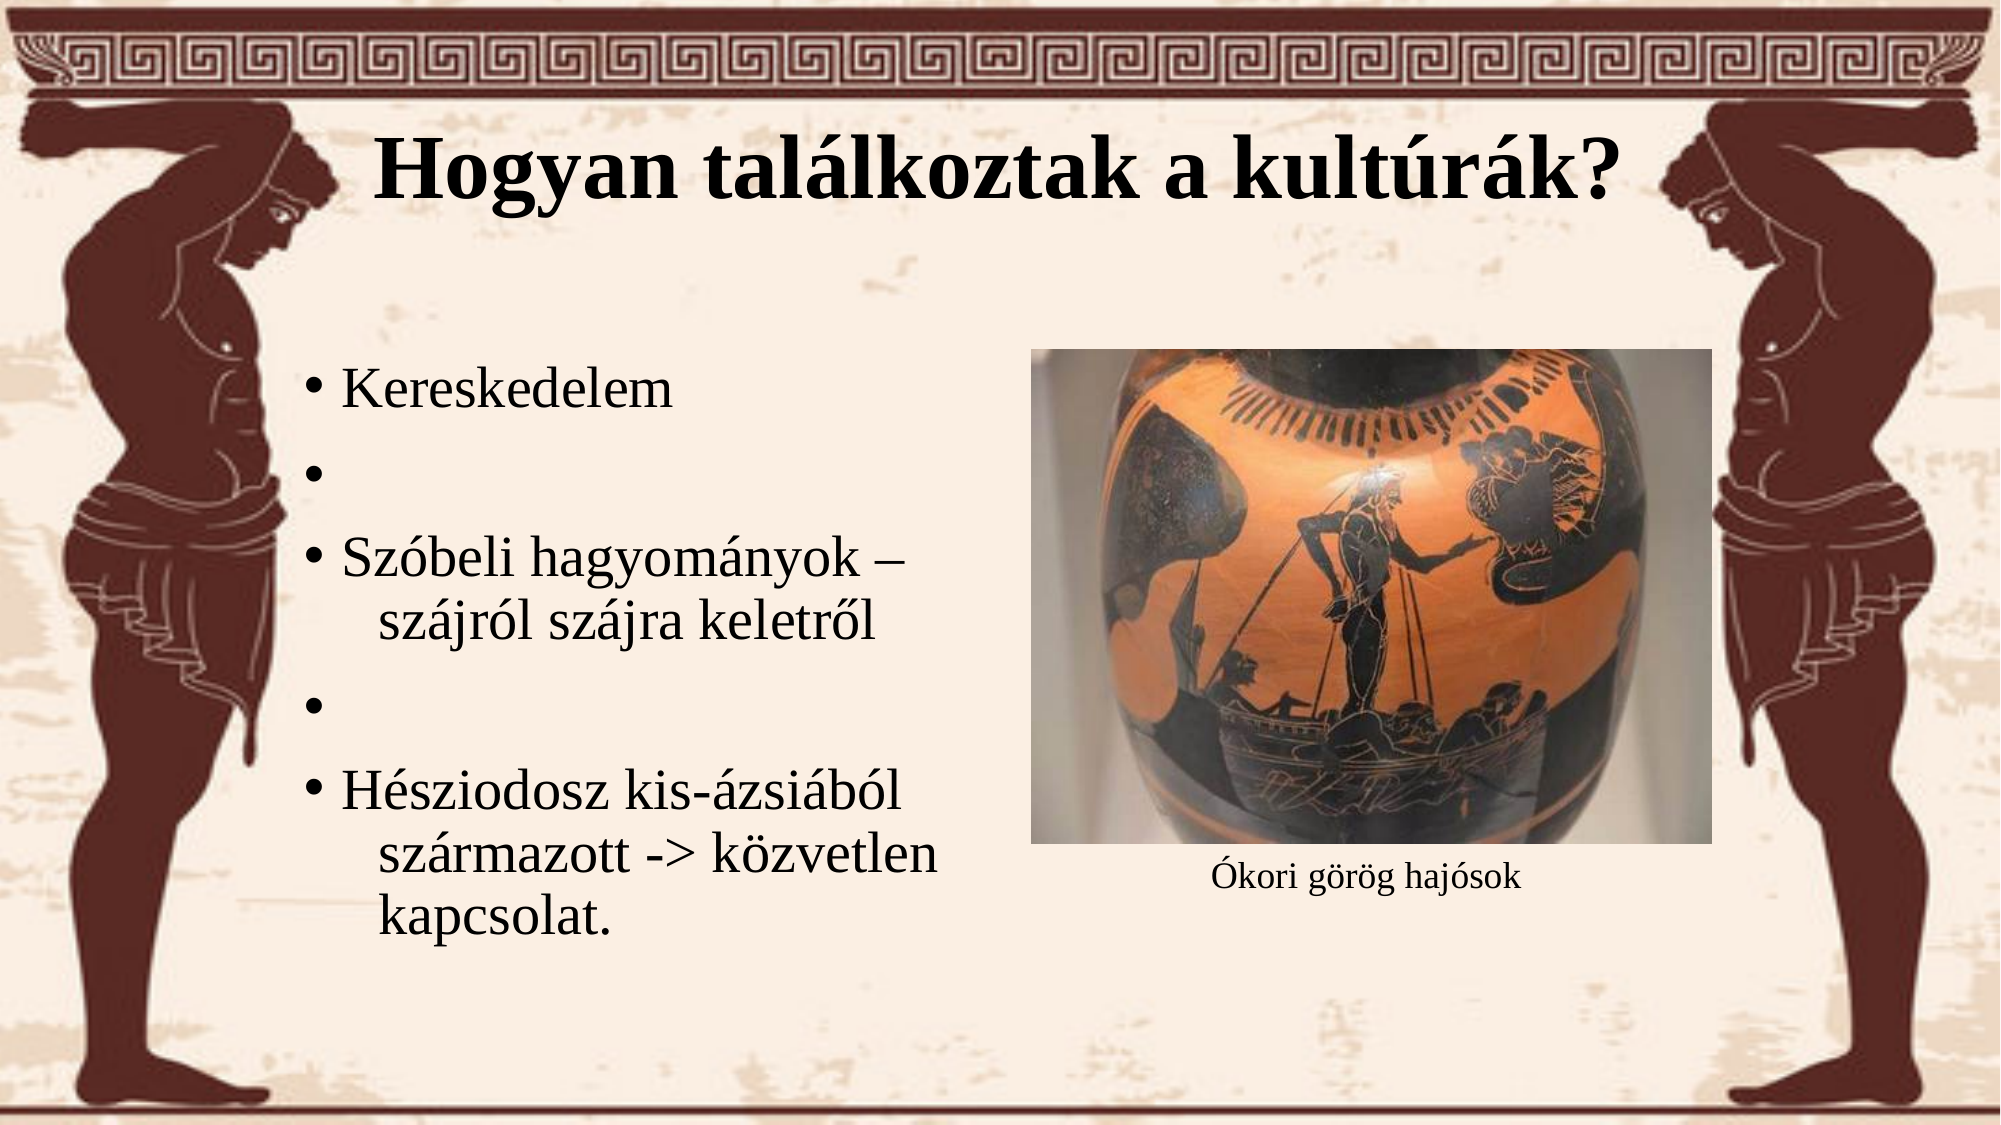

# Hogyan találkoztak a kultúrák?
Kereskedelem
Szóbeli hagyományok – szájról szájra keletről
Hésziodosz kis-ázsiából származott -> közvetlen kapcsolat.
Ókori görög hajósok